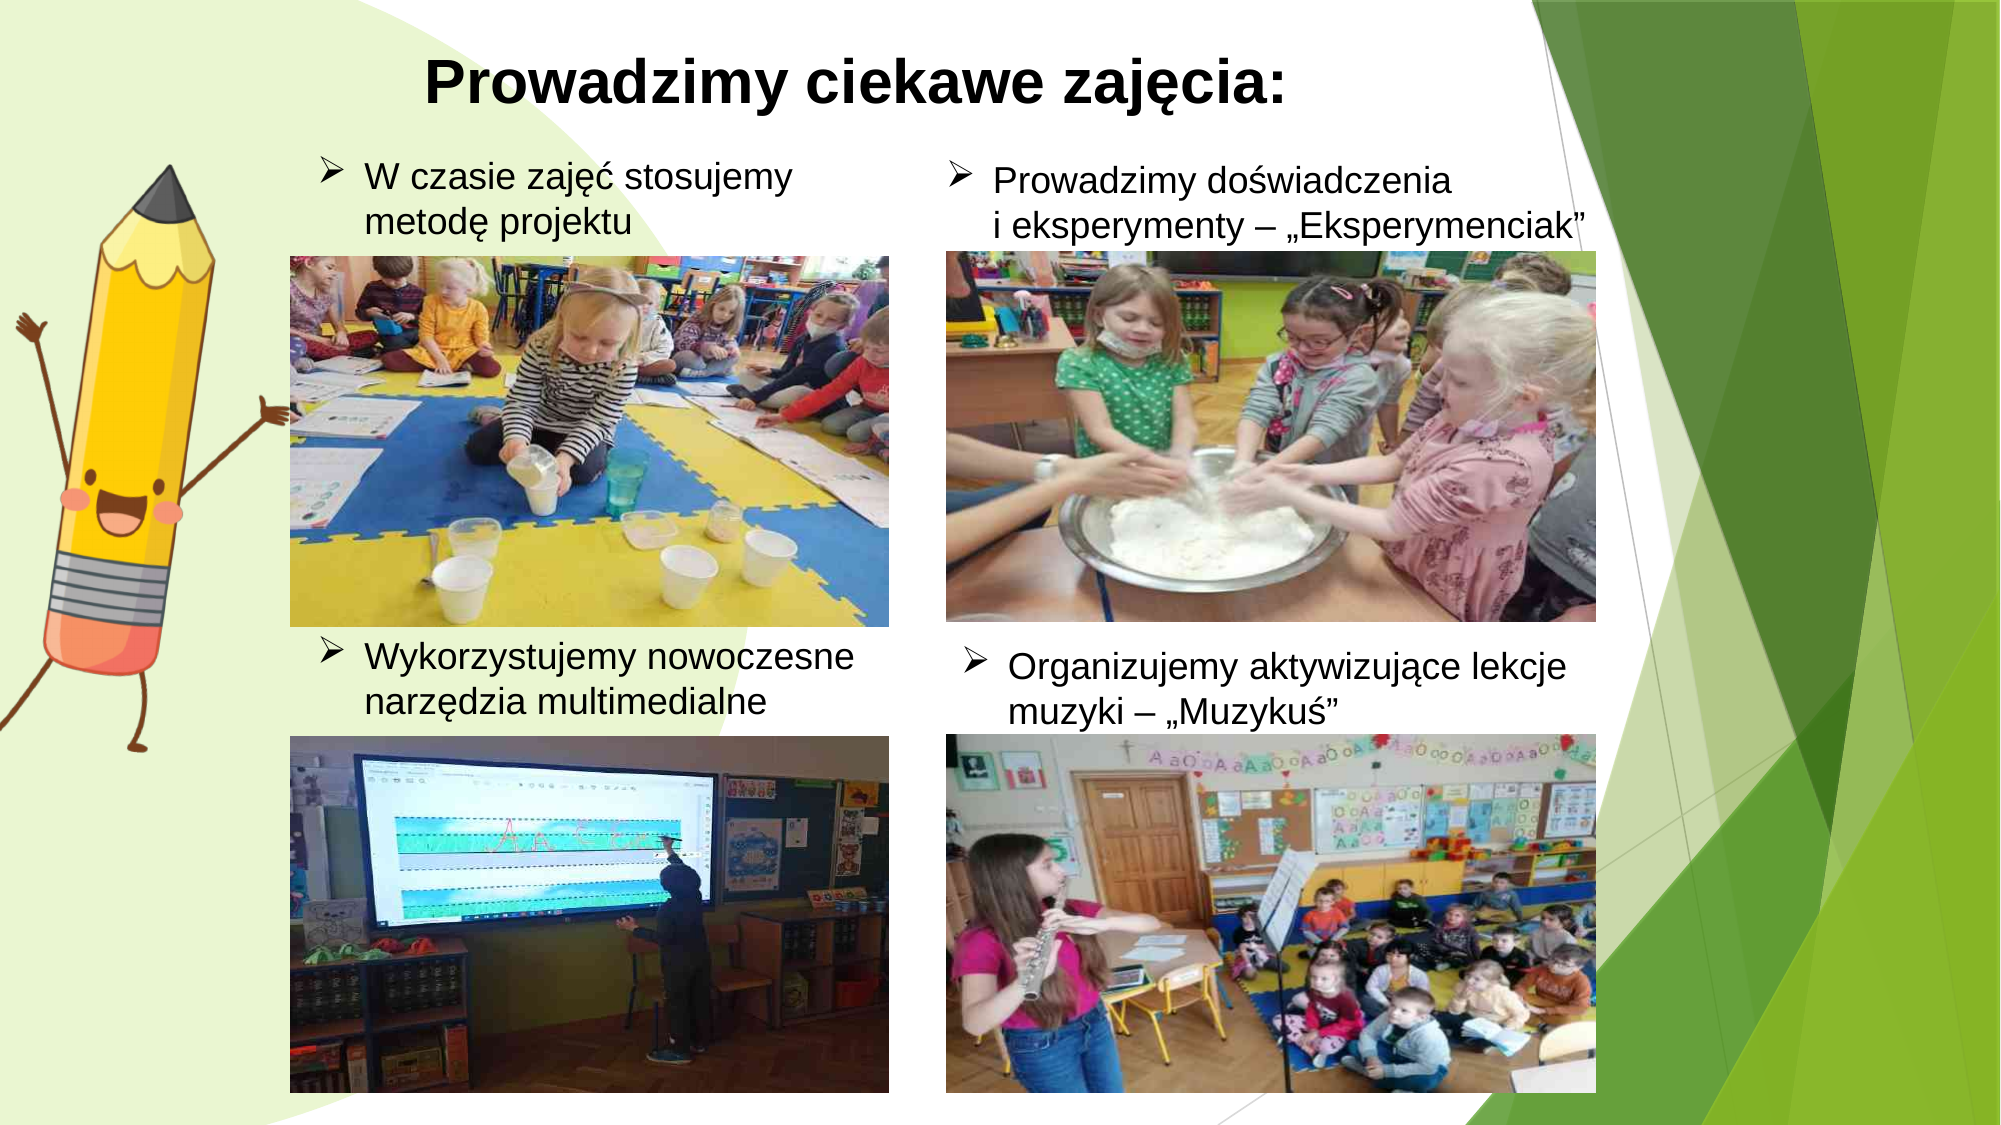

Prowadzimy ciekawe zajęcia:
W czasie zajęć stosujemy metodę projektu
Prowadzimy doświadczenia
i eksperymenty – „Eksperymenciak”
Wykorzystujemy nowoczesne
narzędzia multimedialne
Organizujemy aktywizujące lekcje muzyki – „Muzykuś”